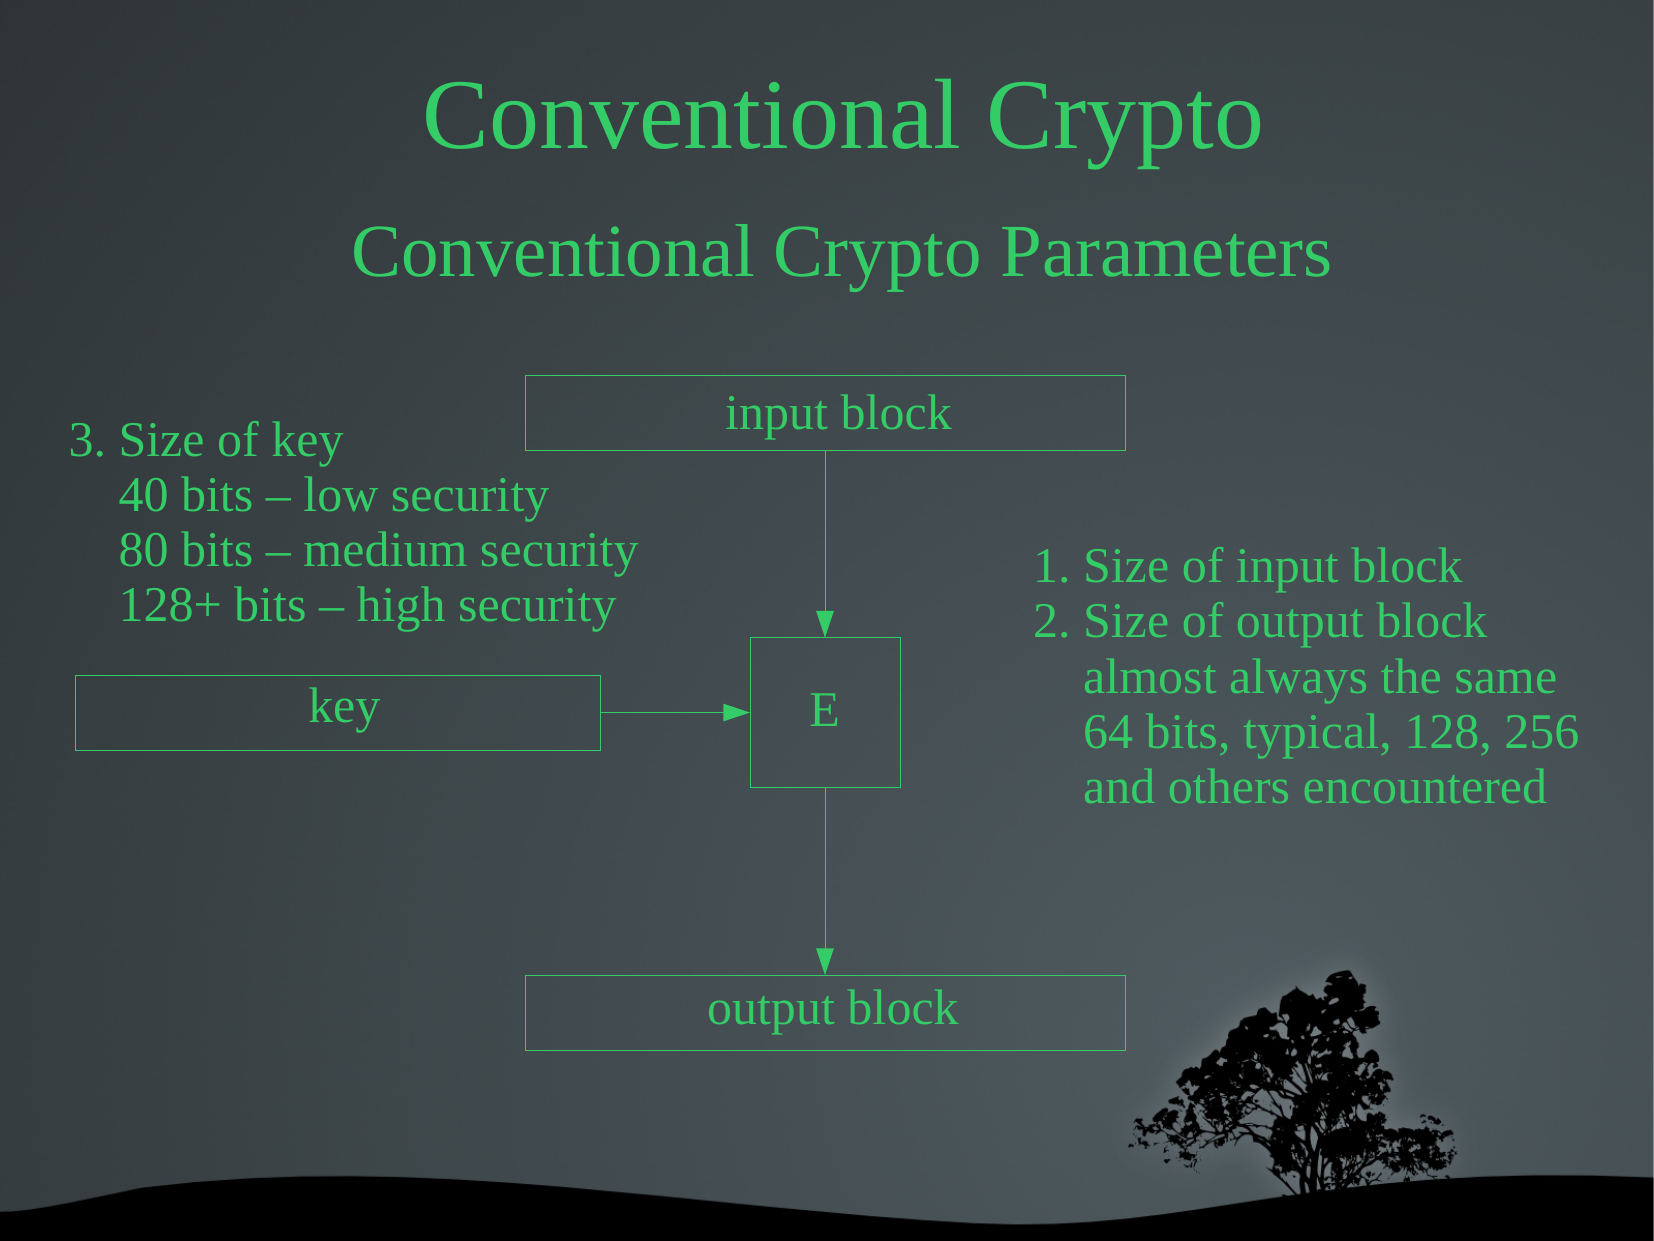

Conventional Crypto
Conventional Crypto Parameters
input block
3. Size of key
 40 bits – low security
 80 bits – medium security
 128+ bits – high security
1. Size of input block
2. Size of output block
 almost always the same
 64 bits, typical, 128, 256
 and others encountered
key
E
output block